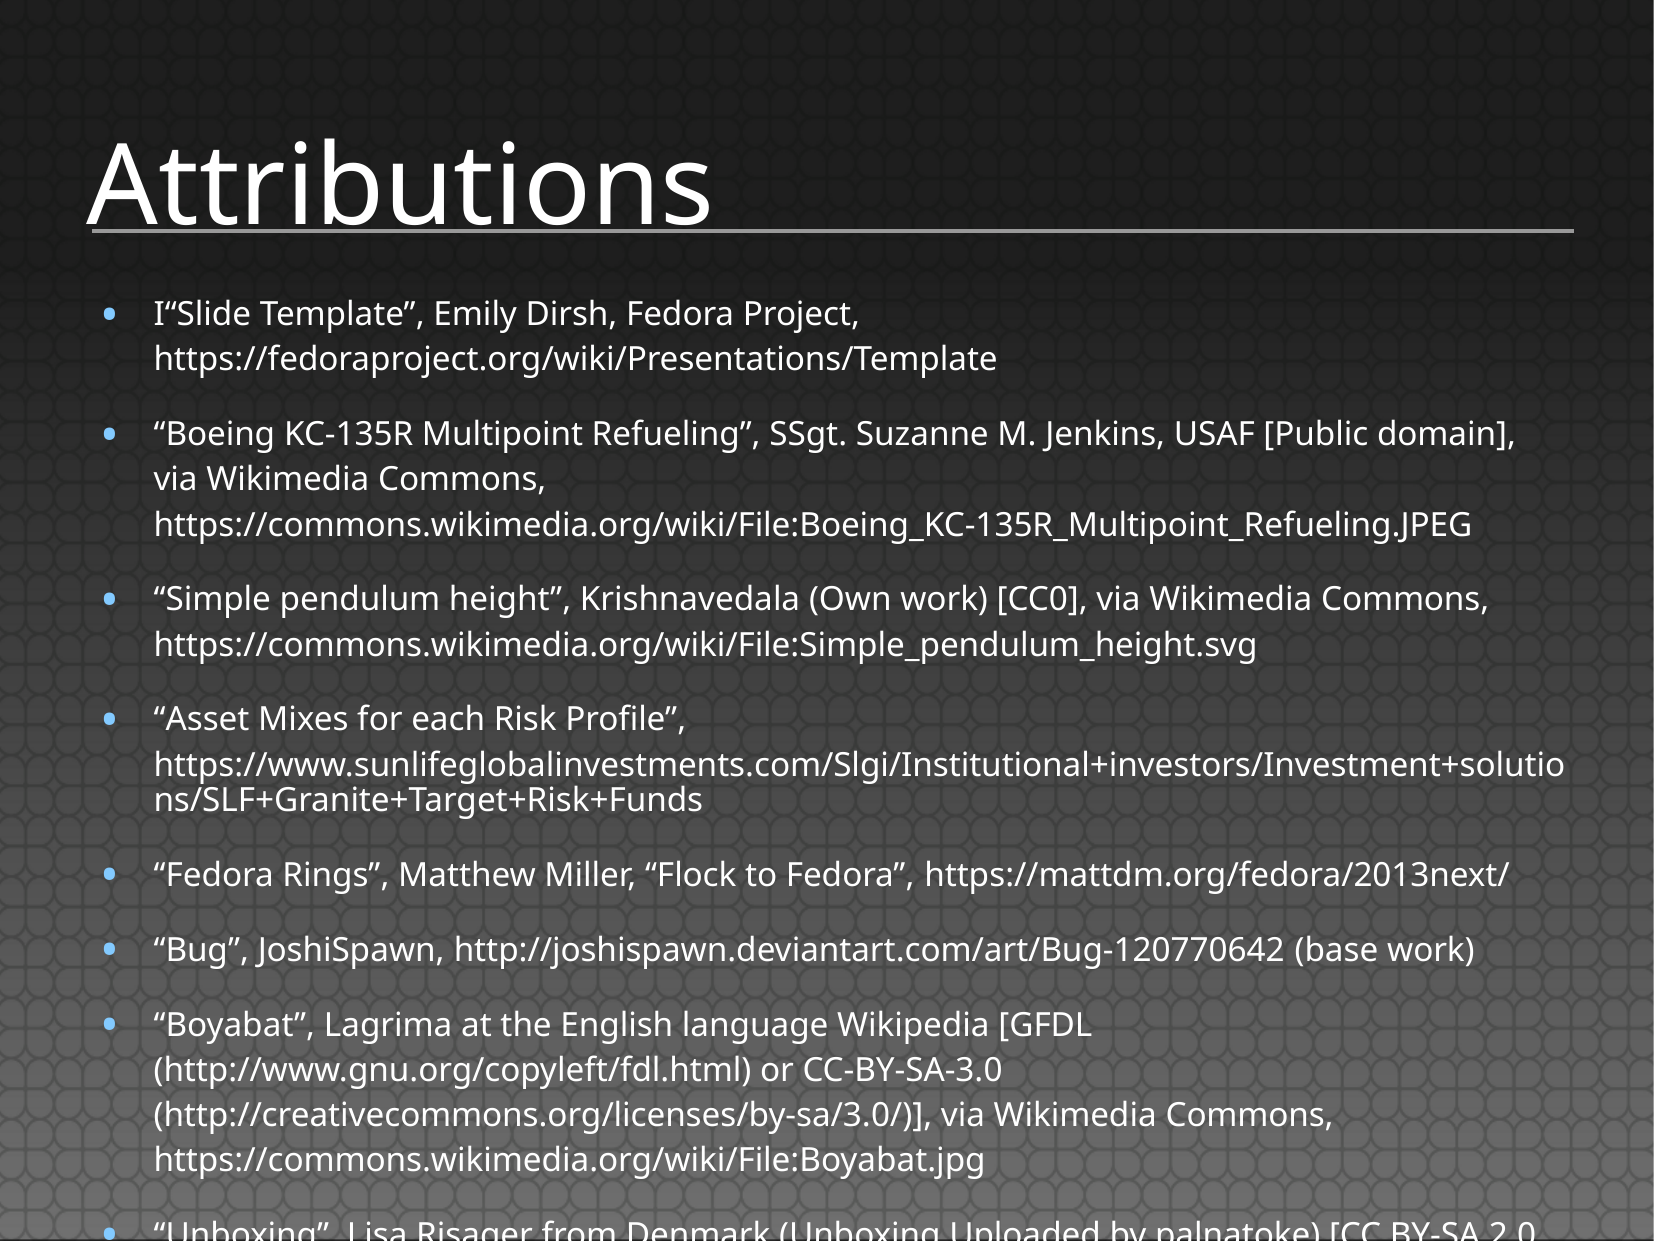

# Attributions
I“Slide Template”, Emily Dirsh, Fedora Project, https://fedoraproject.org/wiki/Presentations/Template
“Boeing KC-135R Multipoint Refueling”, SSgt. Suzanne M. Jenkins, USAF [Public domain], via Wikimedia Commons, https://commons.wikimedia.org/wiki/File:Boeing_KC-135R_Multipoint_Refueling.JPEG
“Simple pendulum height”, Krishnavedala (Own work) [CC0], via Wikimedia Commons, https://commons.wikimedia.org/wiki/File:Simple_pendulum_height.svg
“Asset Mixes for each Risk Profile”, https://www.sunlifeglobalinvestments.com/Slgi/Institutional+investors/Investment+solutions/SLF+Granite+Target+Risk+Funds
“Fedora Rings”, Matthew Miller, “Flock to Fedora”, https://mattdm.org/fedora/2013next/
“Bug”, JoshiSpawn, http://joshispawn.deviantart.com/art/Bug-120770642 (base work)
“Boyabat”, Lagrima at the English language Wikipedia [GFDL (http://www.gnu.org/copyleft/fdl.html) or CC-BY-SA-3.0 (http://creativecommons.org/licenses/by-sa/3.0/)], via Wikimedia Commons, https://commons.wikimedia.org/wiki/File:Boyabat.jpg
“Unboxing”, Lisa Risager from Denmark (Unboxing Uploaded by palnatoke) [CC BY-SA 2.0 (http://creativecommons.org/licenses/by-sa/2.0)], via Wikimedia Commons, https://commons.wikimedia.org/wiki/File%3AUnboxing_(8660855980).jpg